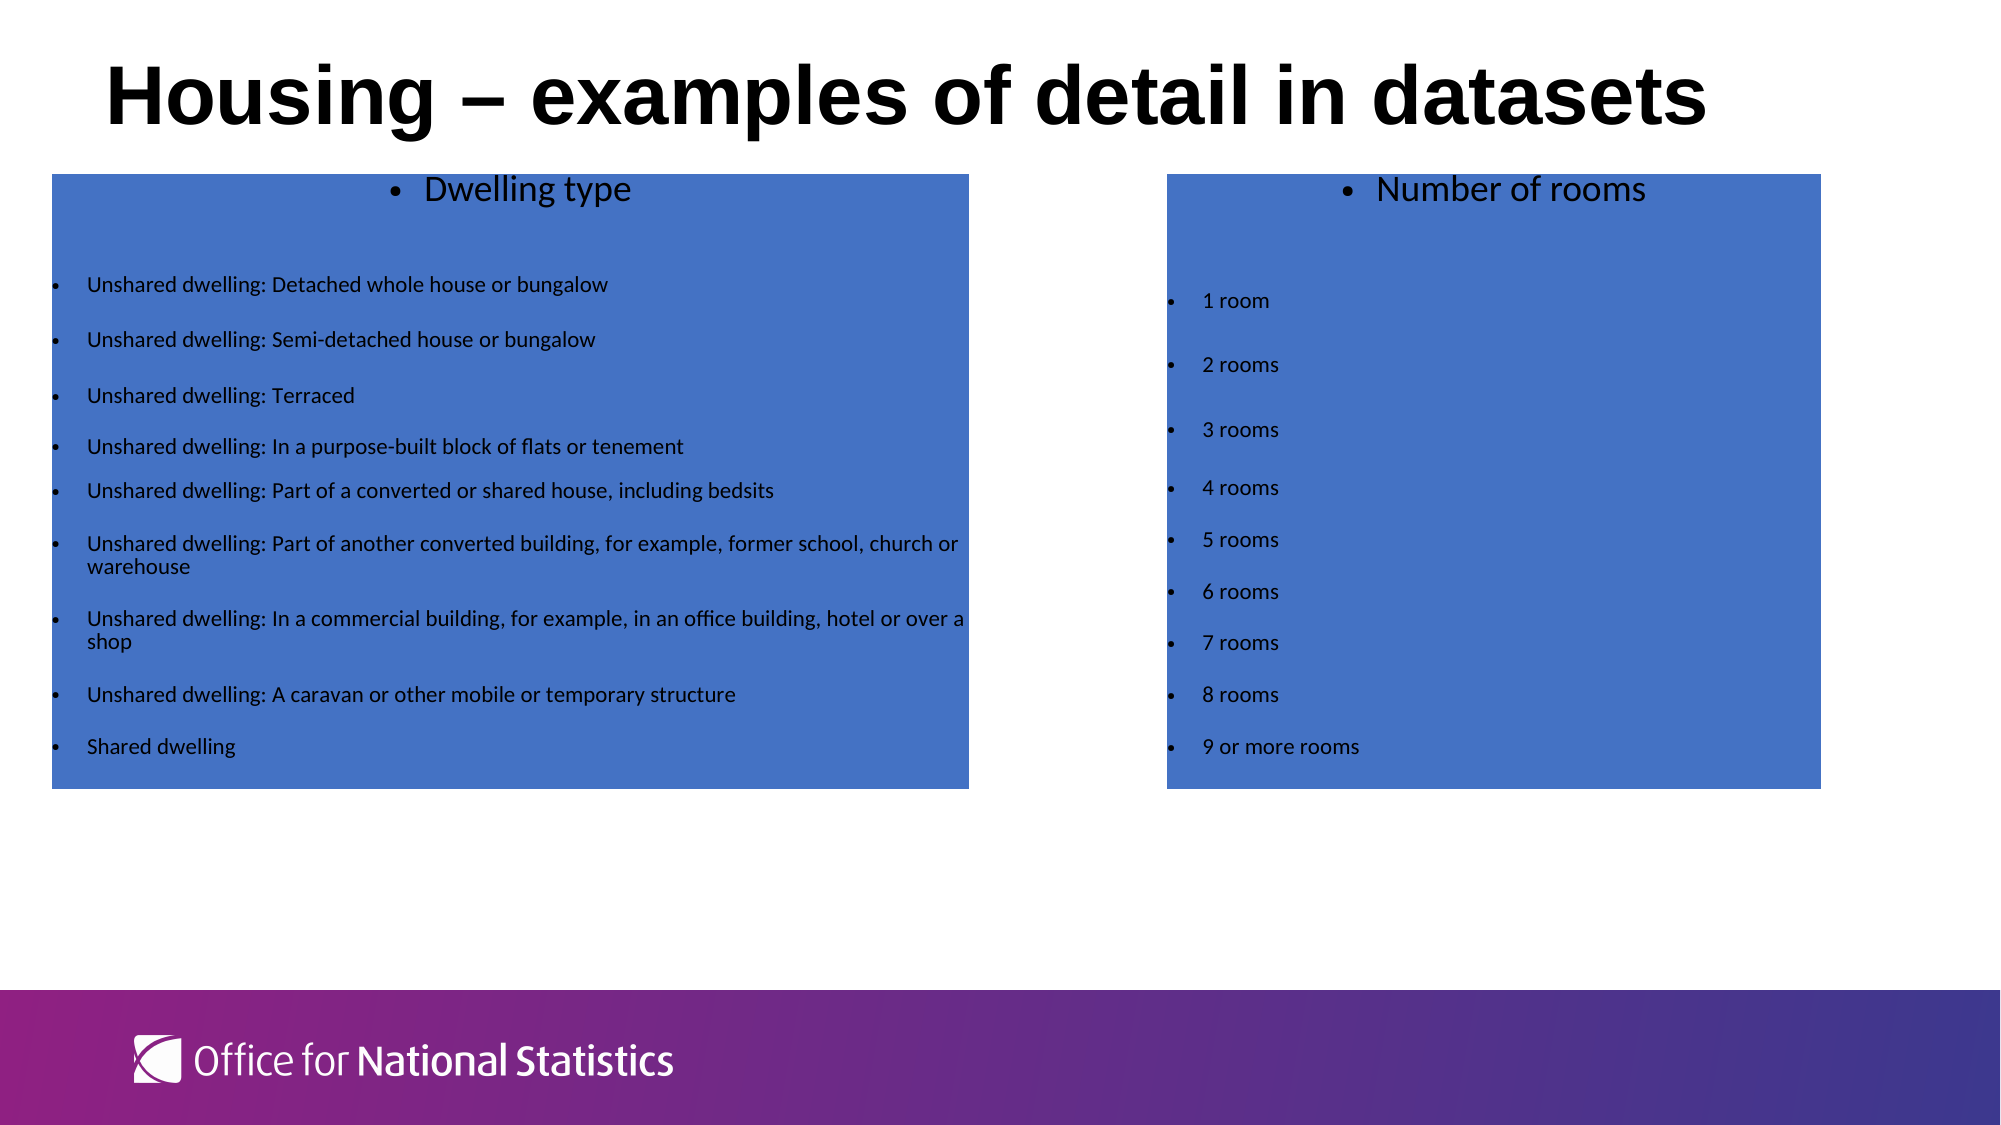

# Housing – examples of detail in datasets
| Dwelling type |
| --- |
| Unshared dwelling: Detached whole house or bungalow |
| Unshared dwelling: Semi-detached house or bungalow |
| Unshared dwelling: Terraced |
| Unshared dwelling: In a purpose-built block of flats or tenement |
| Unshared dwelling: Part of a converted or shared house, including bedsits |
| Unshared dwelling: Part of another converted building, for example, former school, church or warehouse |
| Unshared dwelling: In a commercial building, for example, in an office building, hotel or over a shop |
| Unshared dwelling: A caravan or other mobile or temporary structure |
| Shared dwelling |
| Number of rooms |
| --- |
| 1 room |
| 2 rooms |
| 3 rooms |
| 4 rooms |
| 5 rooms |
| 6 rooms |
| 7 rooms |
| 8 rooms |
| 9 or more rooms |